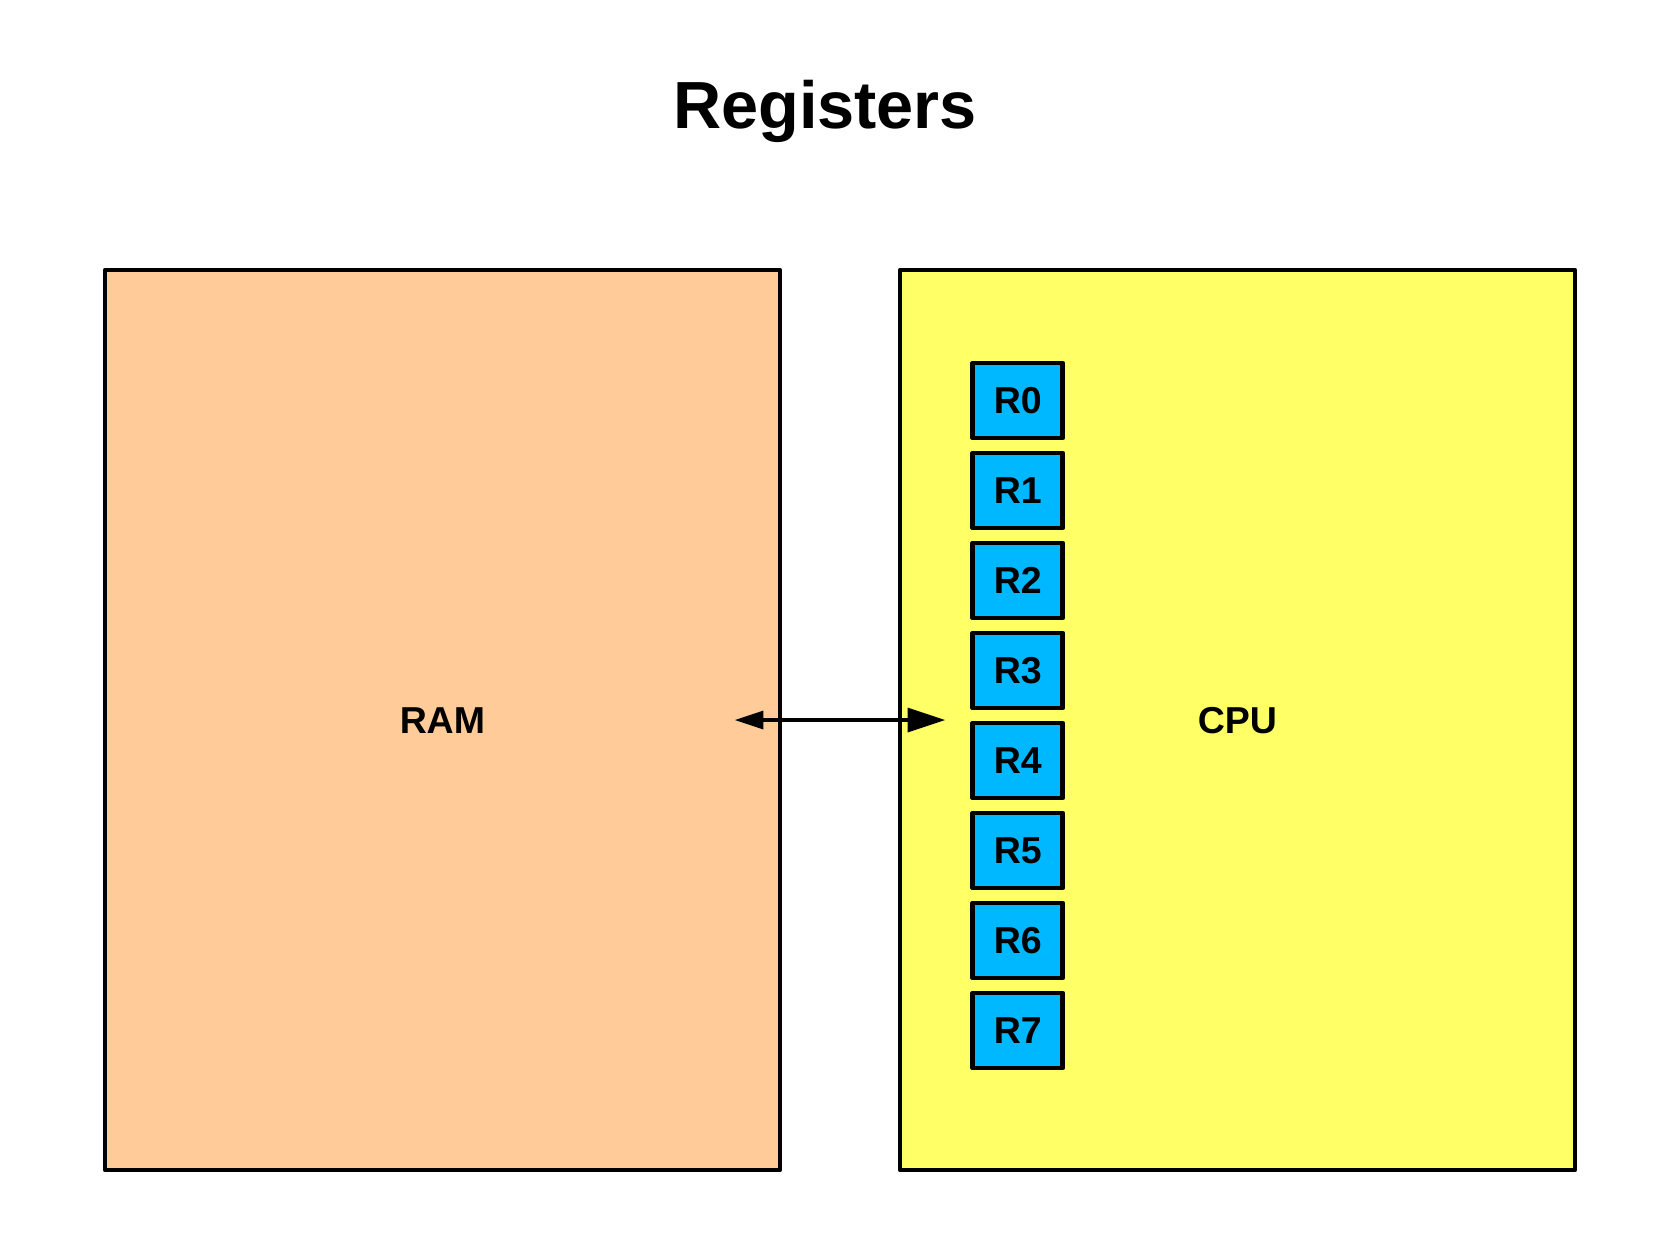

# Registers
RAM
CPU
R0
R1
R2
R3
R4
R5
R6
R7